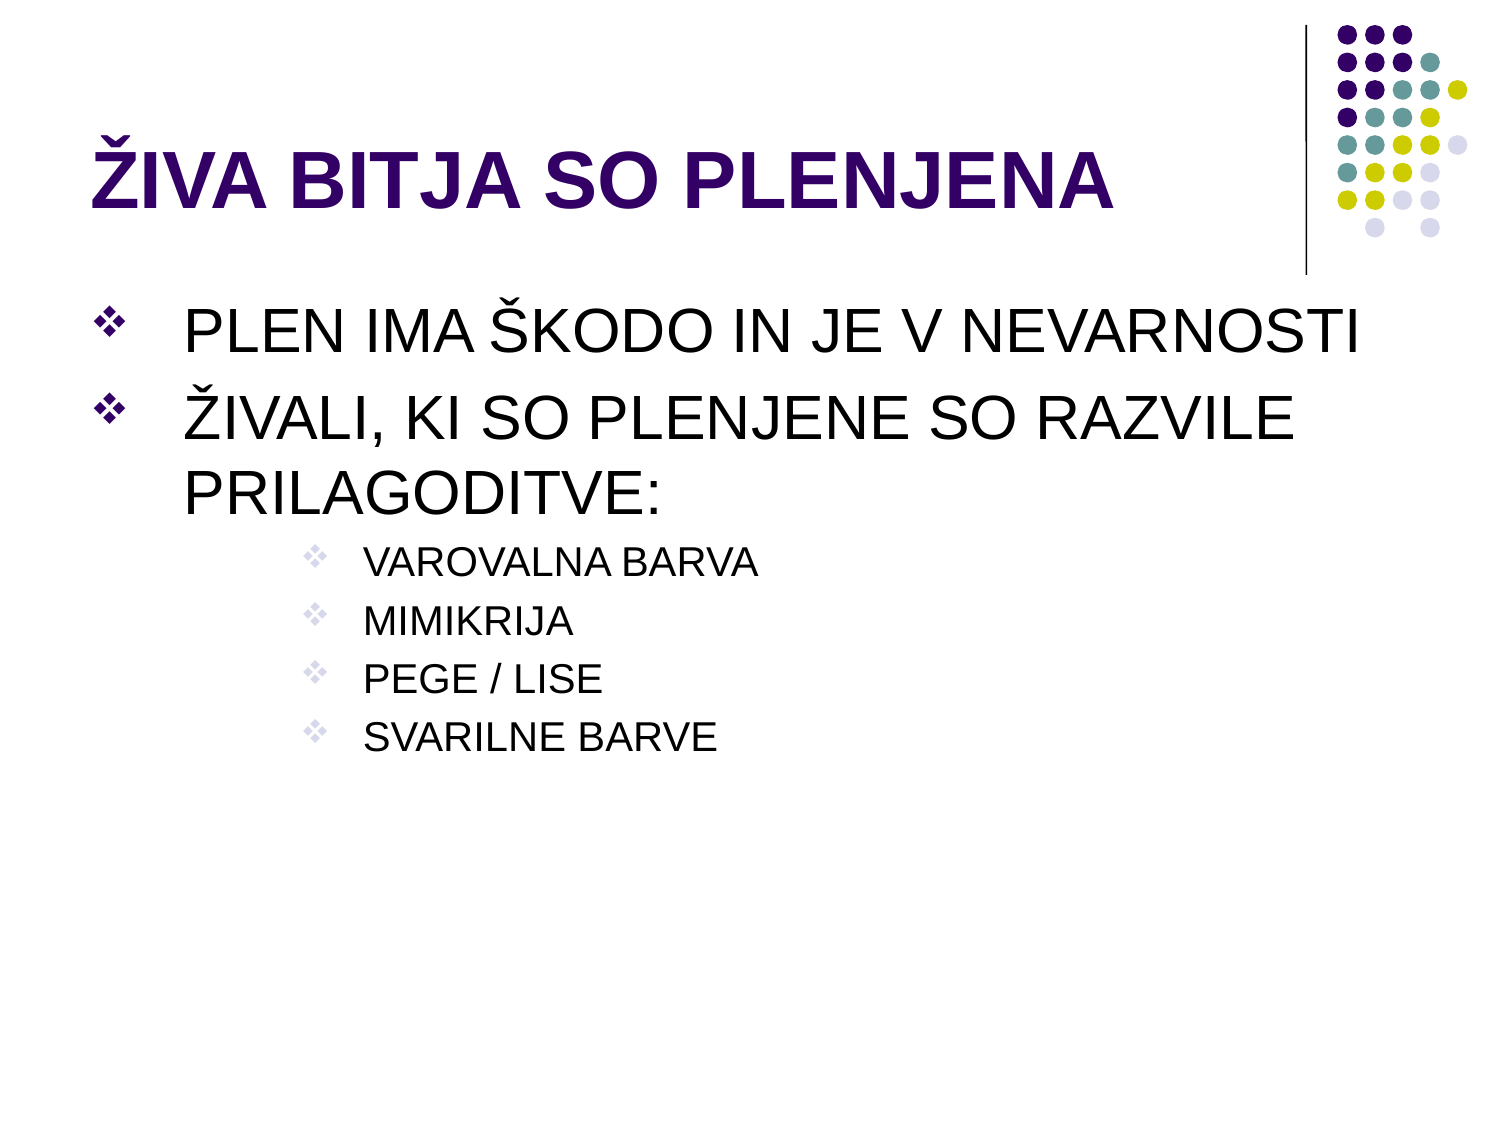

# ŽIVA BITJA SO PLENJENA
PLEN IMA ŠKODO IN JE V NEVARNOSTI
ŽIVALI, KI SO PLENJENE SO RAZVILE PRILAGODITVE:
VAROVALNA BARVA
MIMIKRIJA
PEGE / LISE
SVARILNE BARVE